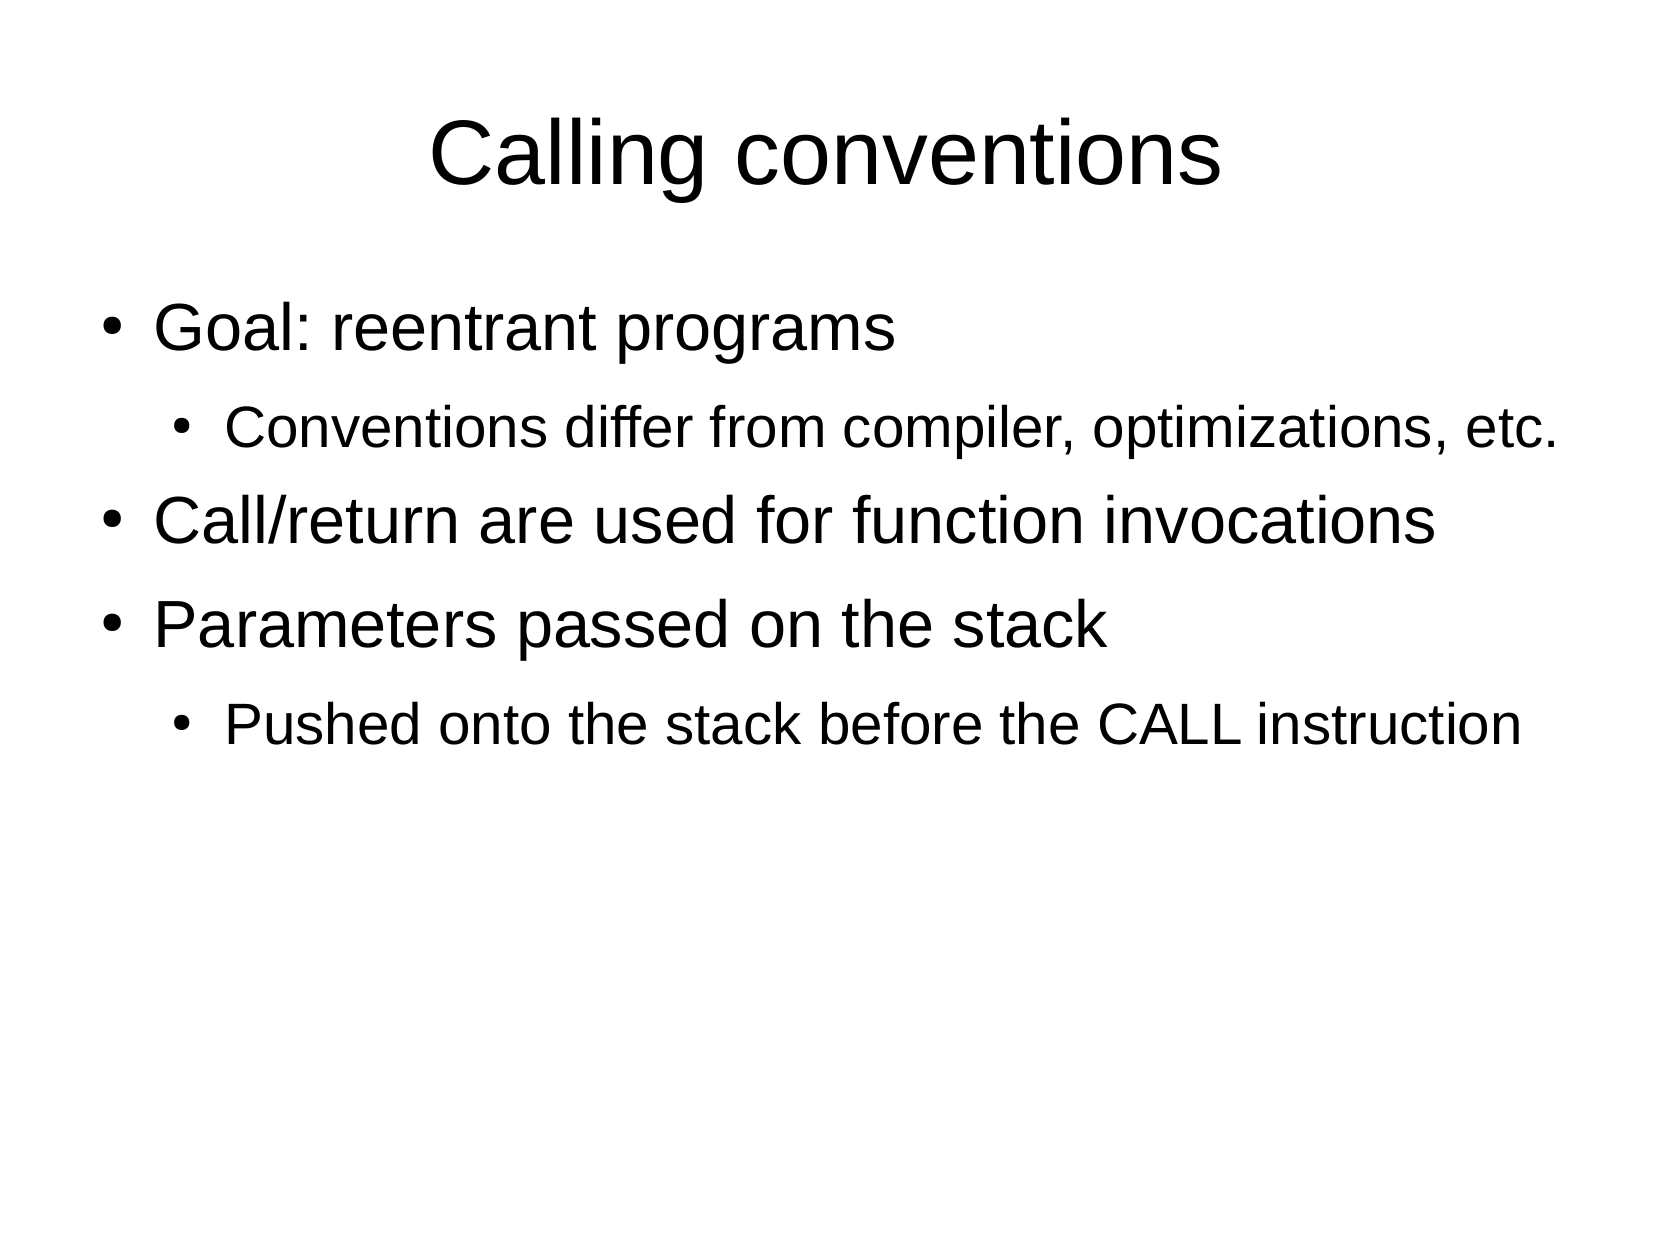

# Calling conventions
Goal: reentrant programs
Conventions differ from compiler, optimizations, etc.
Call/return are used for function invocations
Parameters passed on the stack
Pushed onto the stack before the CALL instruction